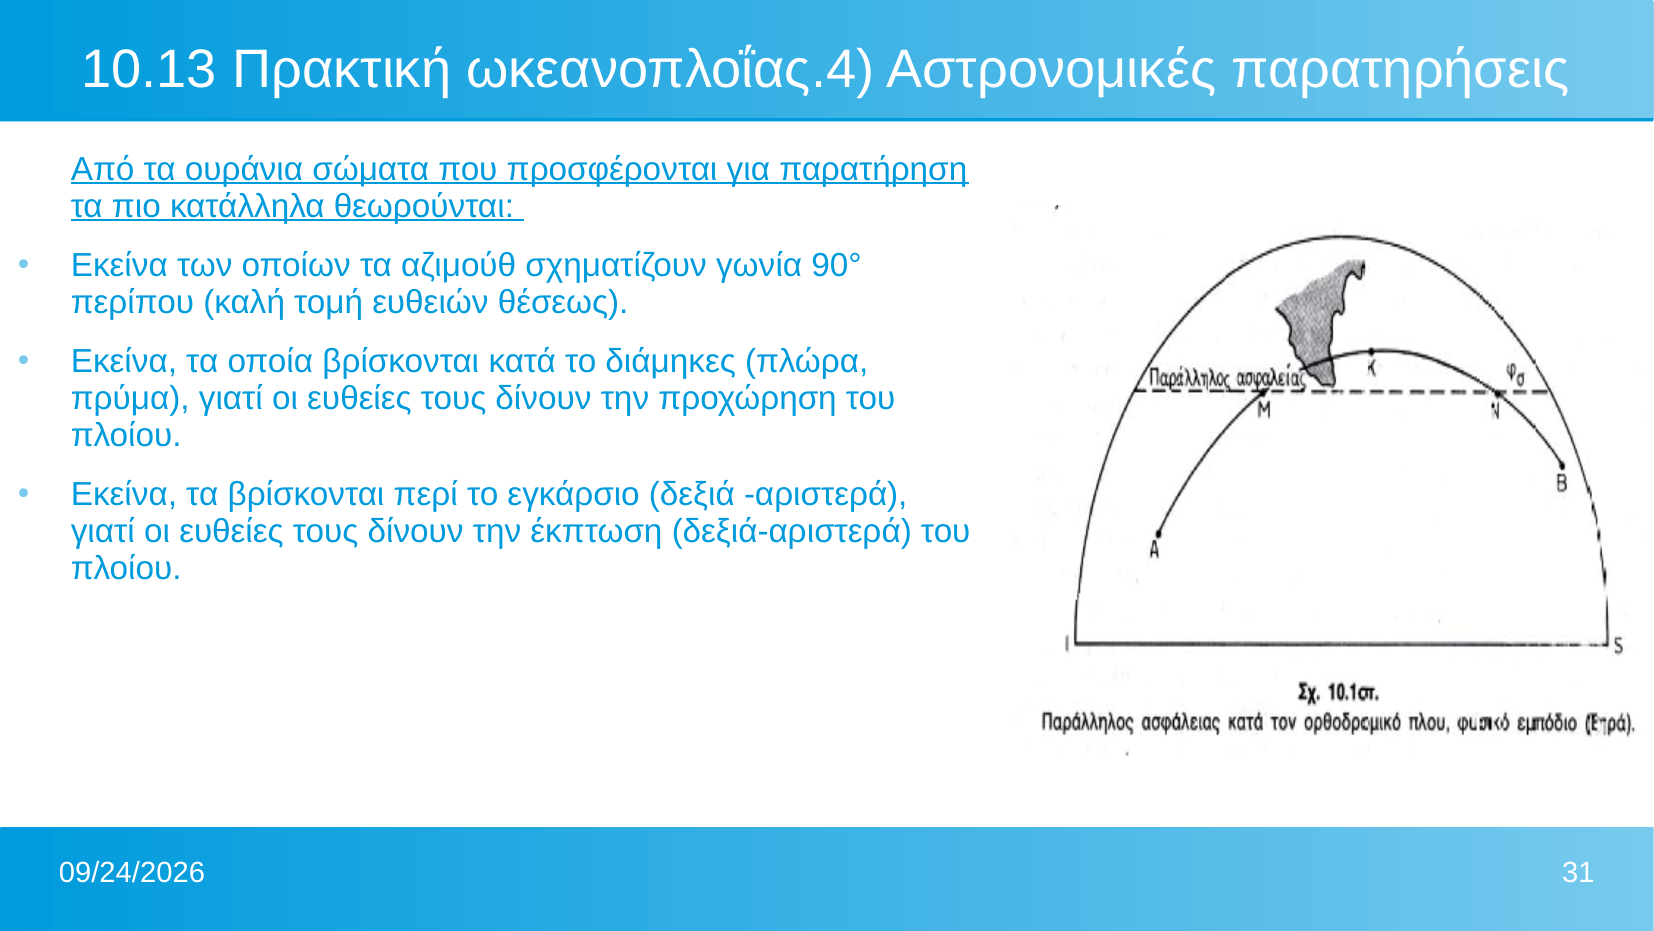

# 10.13 Πρακτική ωκεανοπλοΐας.4) Αστρονομικές παρατηρήσεις
Από τα ουράνια σώματα που προσφέρονται για παρατήρηση τα πιο κατάλληλα θεωρούνται:
Εκείνα των οποίων τα αζιμούθ σχηματίζουν γωνία 90° περίπου (καλή τομή ευθειών θέσεως).
Εκείνα, τα οποία βρίσκονται κατά το διάμηκες (πλώρα, πρύμα), γιατί οι ευθείες τους δίνουν την προχώρηση του πλοίου.
Εκείνα, τα βρίσκονται περί το εγκάρσιο (δεξιά -αριστερά), γιατί οι ευθείες τους δίνουν την έκπτωση (δεξιά-αριστερά) του πλοίου.
31